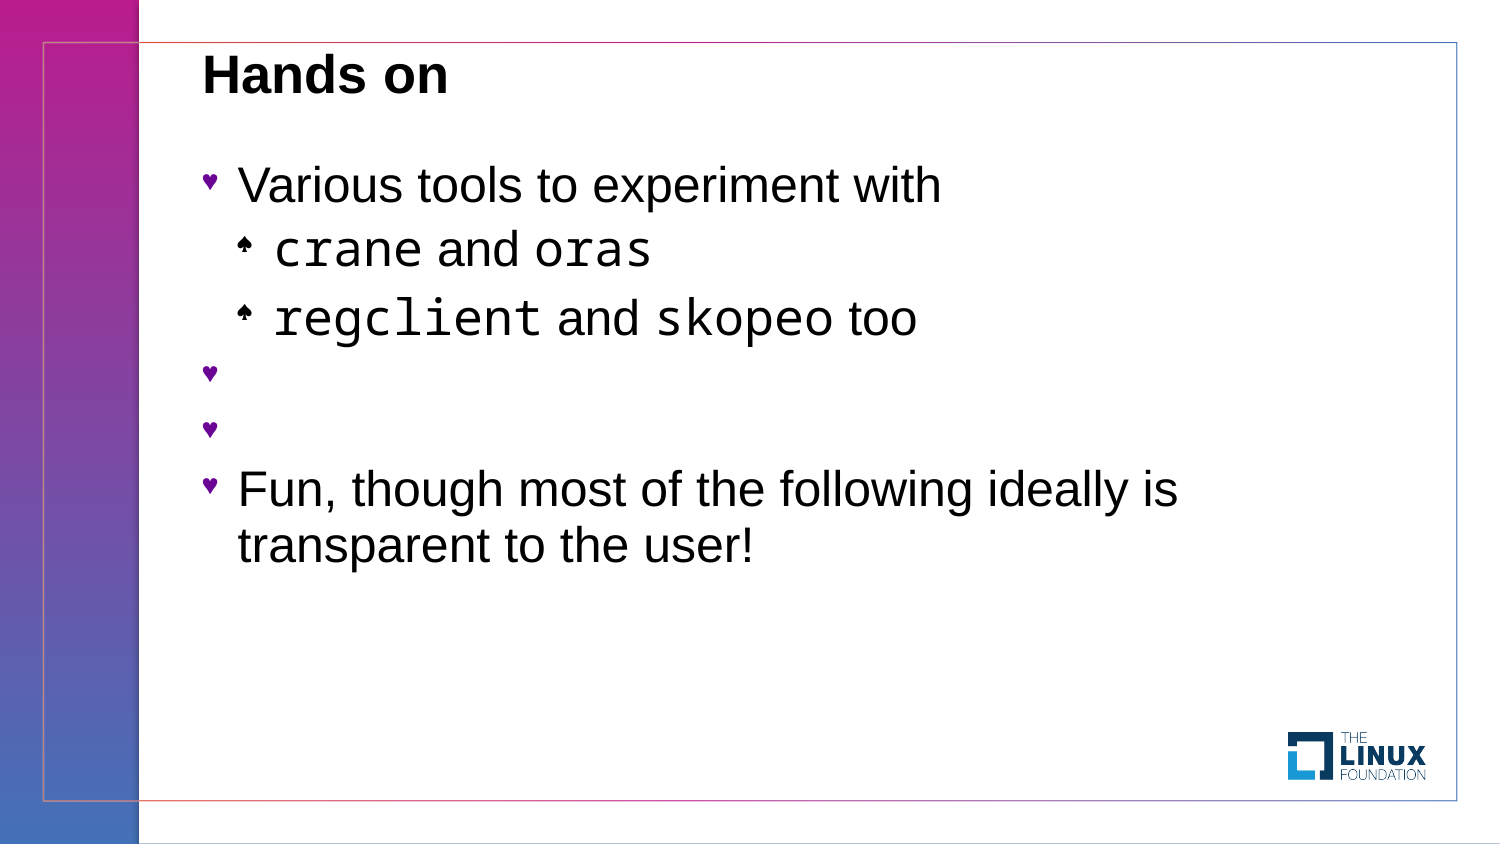

Hands on
Various tools to experiment with
crane and oras
regclient and skopeo too
Fun, though most of the following ideally is transparent to the user!